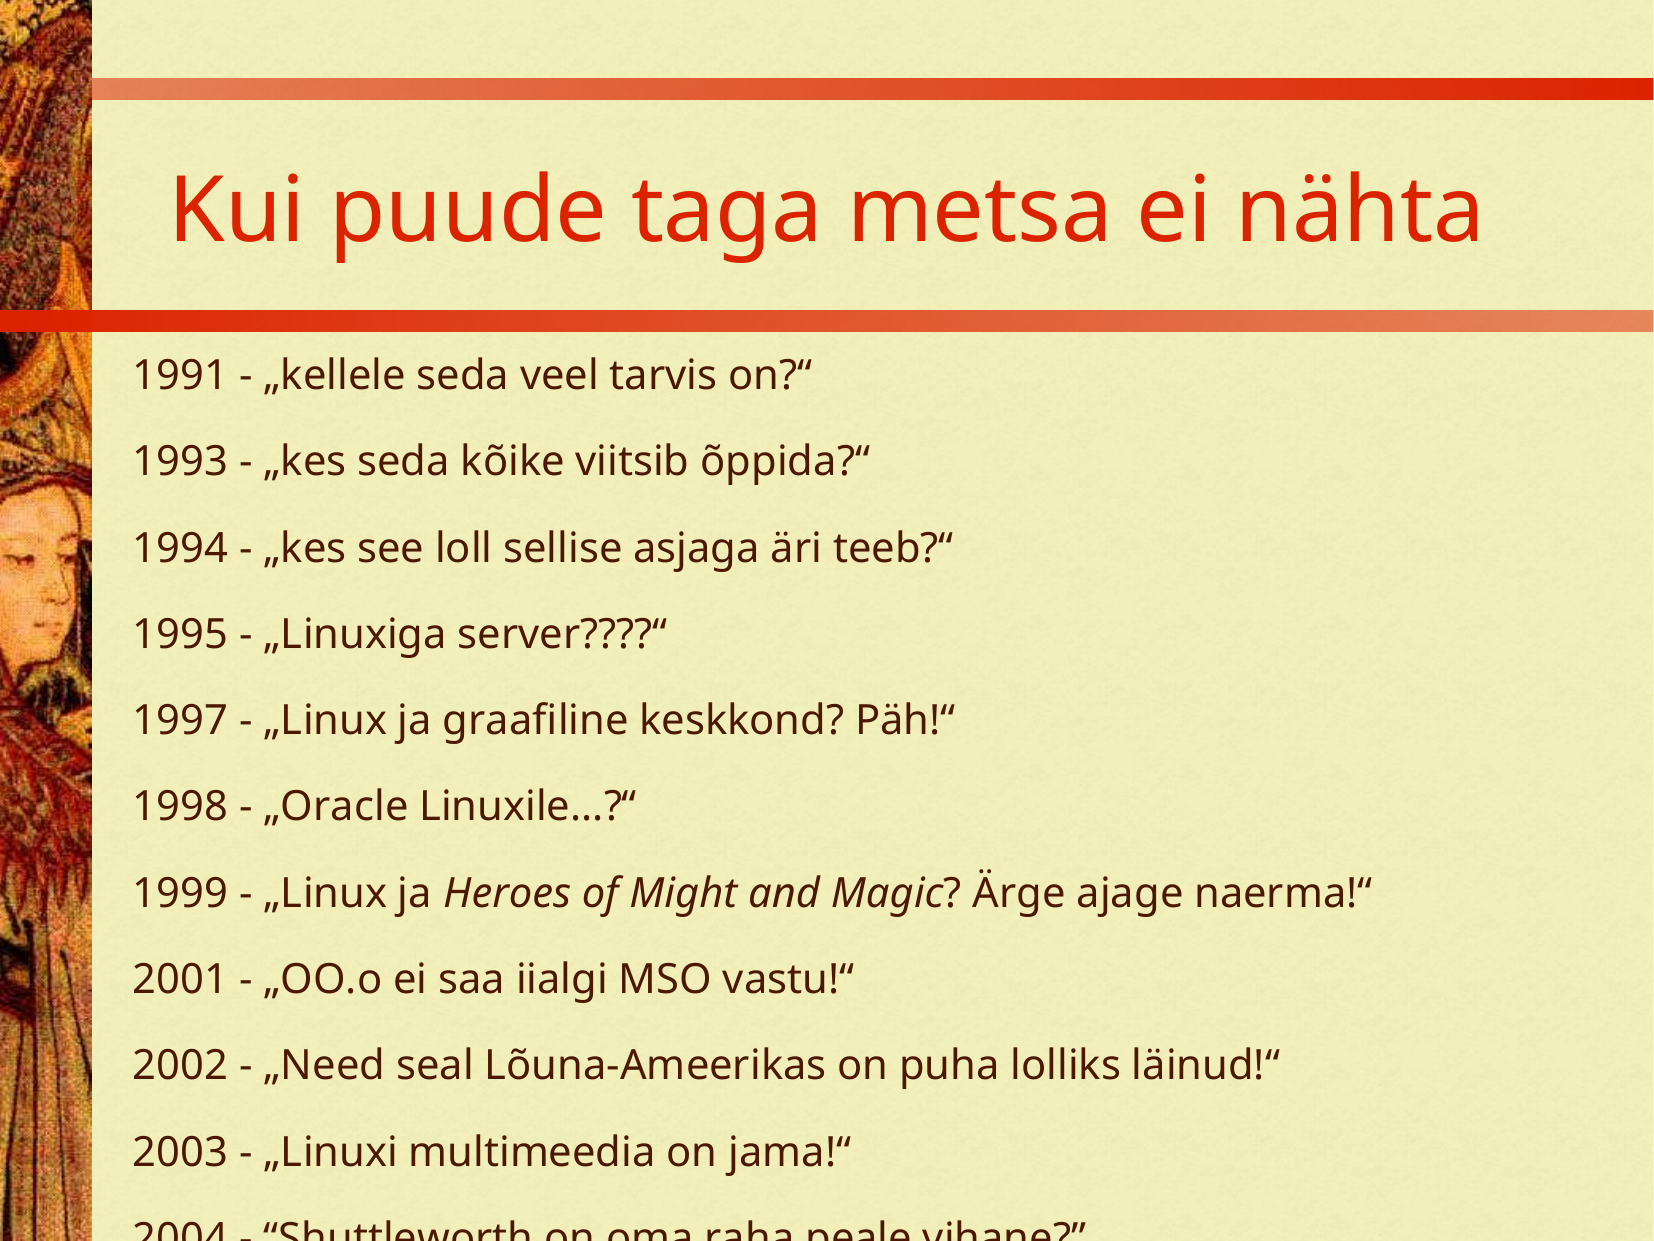

# Kui puude taga metsa ei nähta
1991 - „kellele seda veel tarvis on?“
1993 - „kes seda kõike viitsib õppida?“
1994 - „kes see loll sellise asjaga äri teeb?“
1995 - „Linuxiga server????“
1997 - „Linux ja graafiline keskkond? Päh!“
1998 - „Oracle Linuxile...?“
1999 - „Linux ja Heroes of Might and Magic? Ärge ajage naerma!“
2001 - „OO.o ei saa iialgi MSO vastu!“
2002 - „Need seal Lõuna-Ameerikas on puha lolliks läinud!“
2003 - „Linuxi multimeedia on jama!“
2004 - “Shuttleworth on oma raha peale vihane?”
... (Java, OpenSolaris etc)